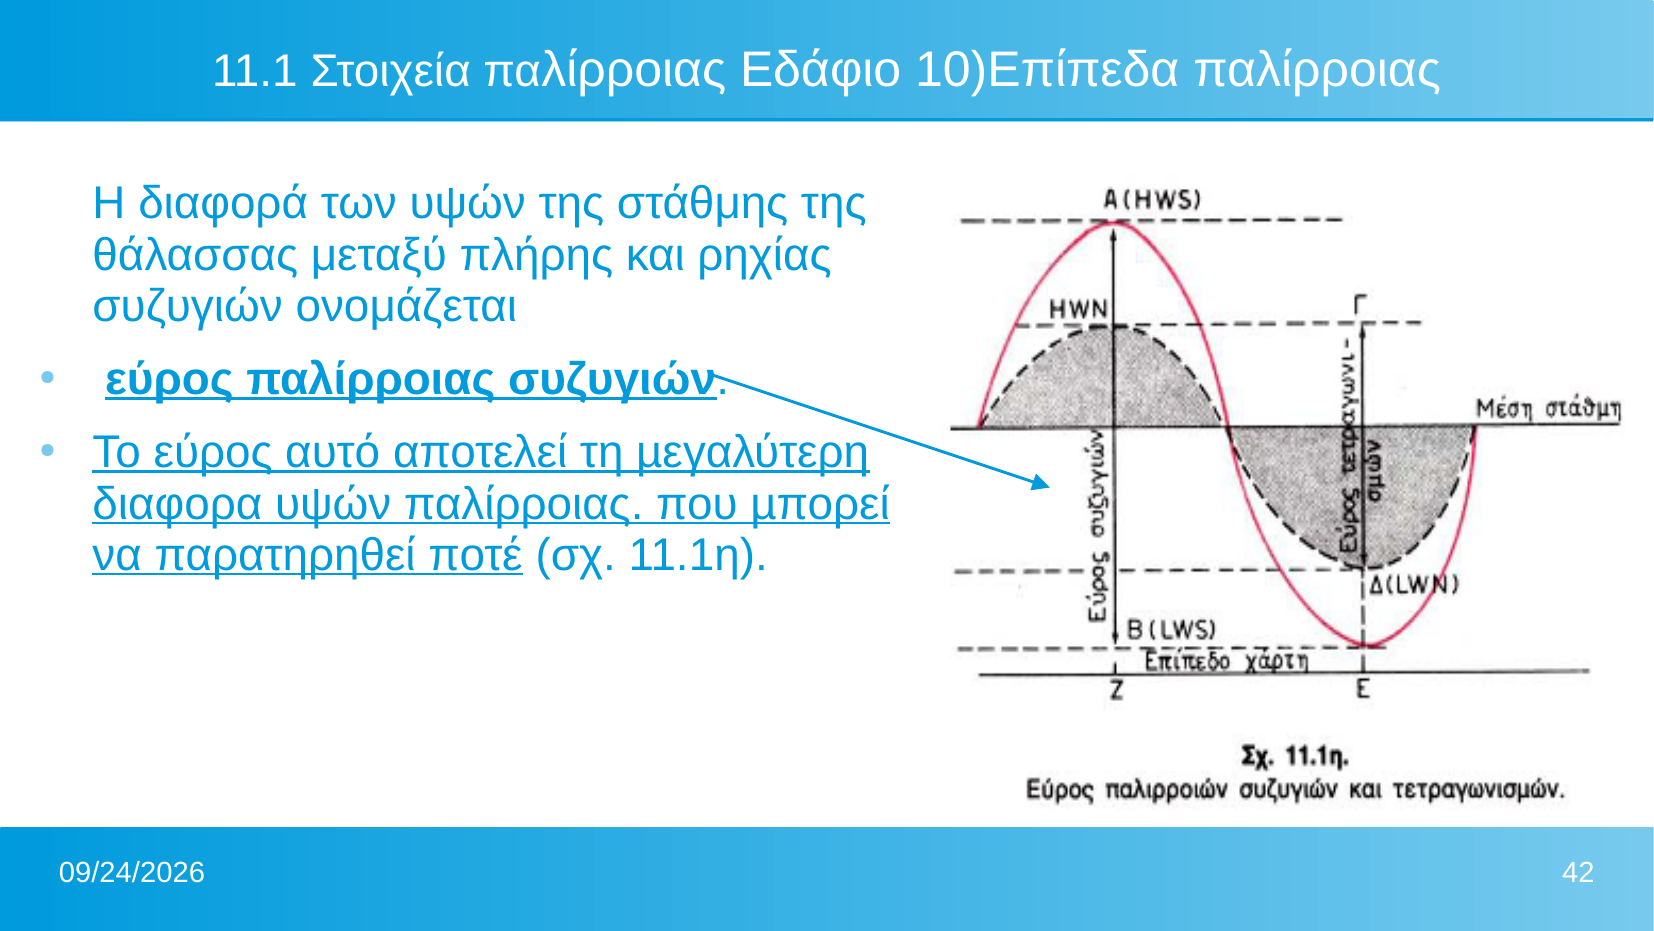

# 11.1 Στοιχεία παλίρροιας Εδάφιο 10)Επίπεδα παλίρροιας
Η διαφορά των υψών της στάθμης της θάλασσας μεταξύ πλήρης και ρηχίας συζυγιών ονομάζεται
 εύρος παλίρροιας συζυγιών.
Το εύρος αυτό αποτελεί τη µεγαλύτερη διαφορα υψών παλίρροιας. που µπορεί να παρατηρηθεί ποτέ (σχ. 11.1η).
42